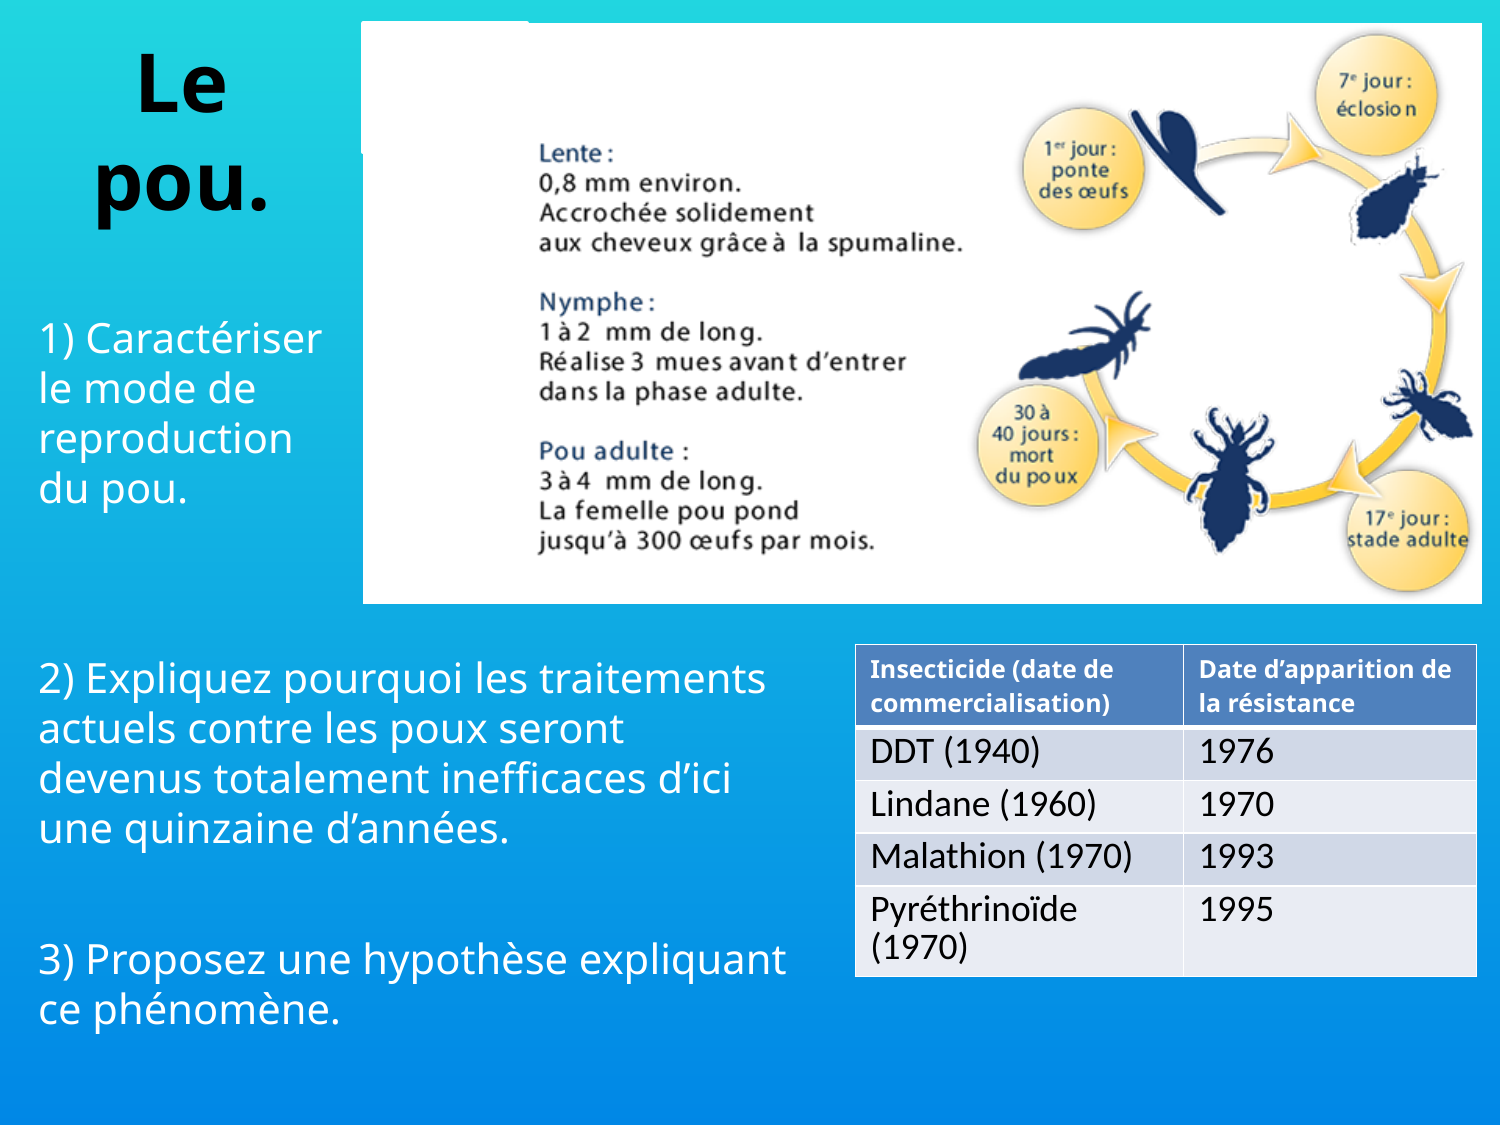

# Le pou.
1) Caractériser le mode de reproduction du pou.
2) Expliquez pourquoi les traitements actuels contre les poux seront devenus totalement inefficaces d’ici une quinzaine d’années.
| Insecticide (date de commercialisation) | Date d’apparition de la résistance |
| --- | --- |
| DDT (1940) | 1976 |
| Lindane (1960) | 1970 |
| Malathion (1970) | 1993 |
| Pyréthrinoïde (1970) | 1995 |
3) Proposez une hypothèse expliquant ce phénomène.